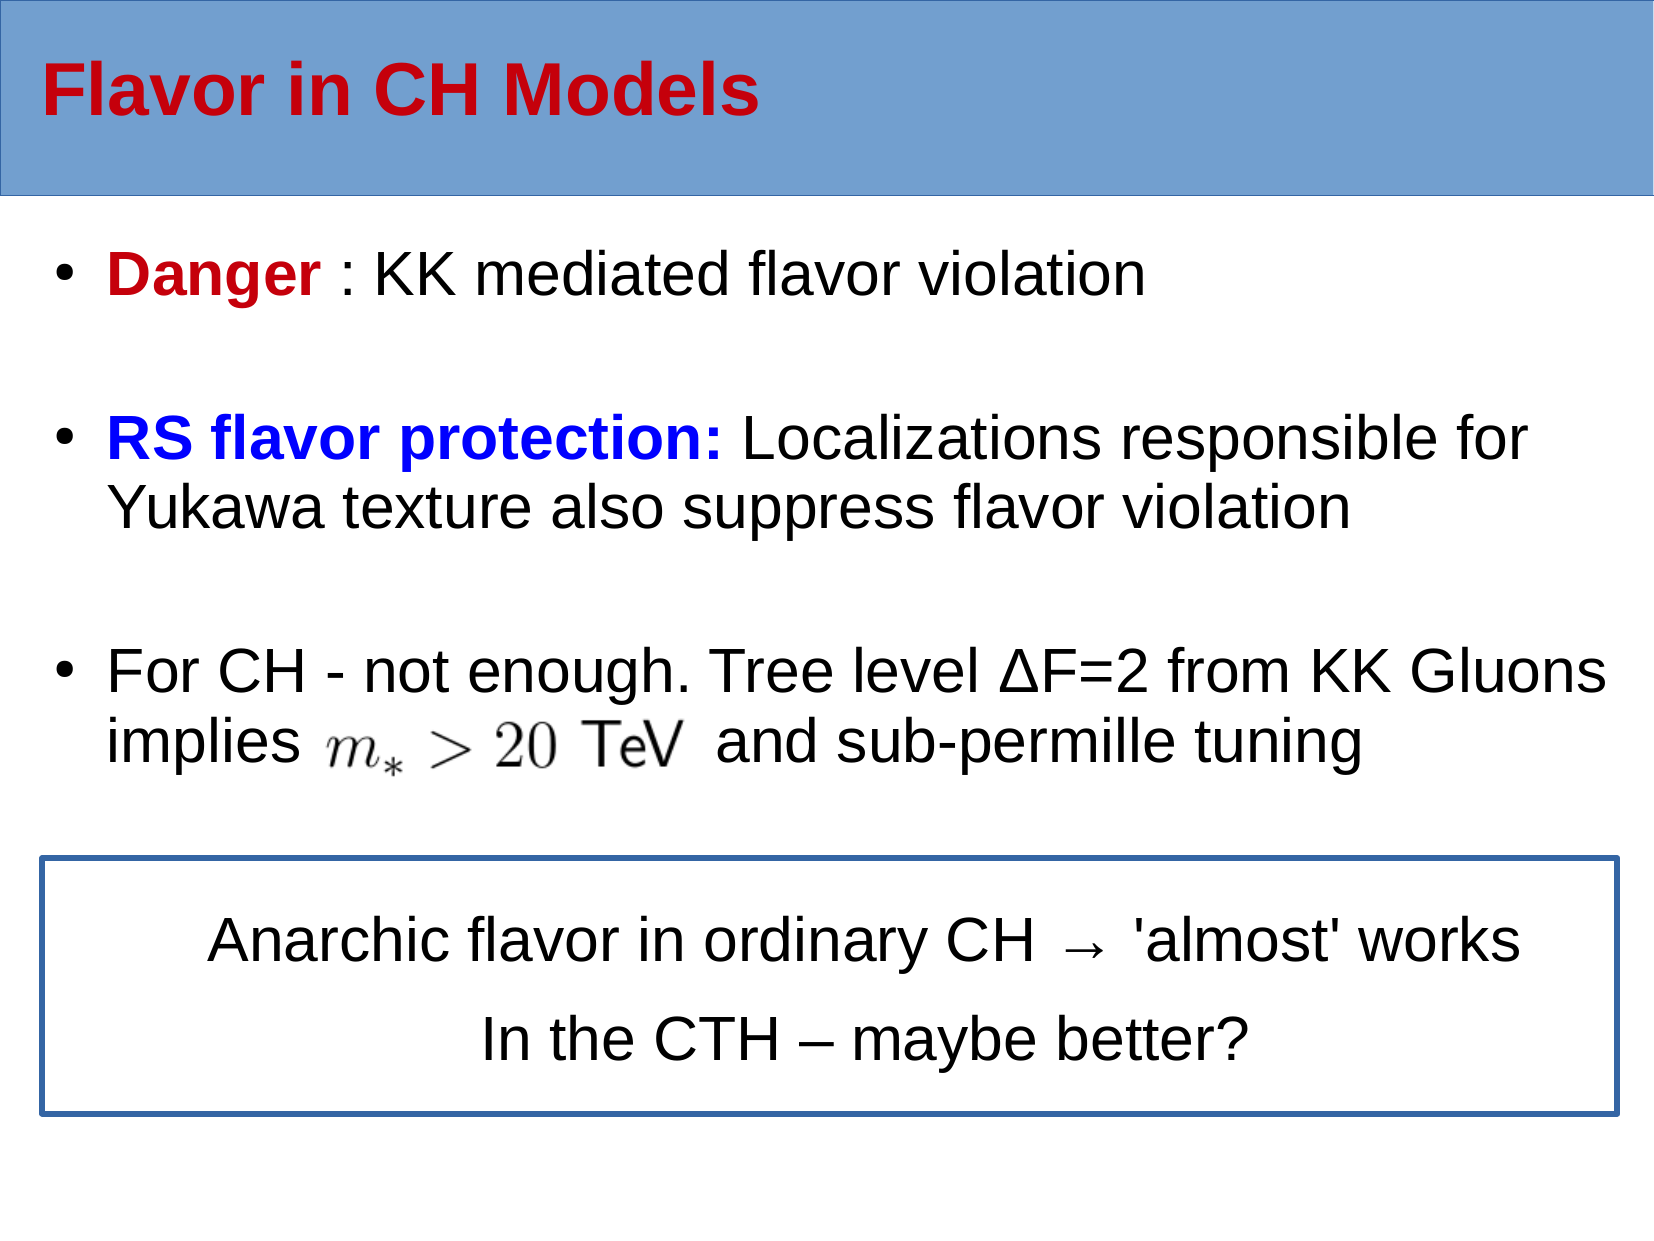

# Flavor in CH Models
Danger : KK mediated flavor violation
RS flavor protection: Localizations responsible for Yukawa texture also suppress flavor violation
For CH - not enough. Tree level ΔF=2 from KK Gluons implies and sub-permille tuning
Anarchic flavor in ordinary CH → 'almost' works
In the CTH – maybe better?